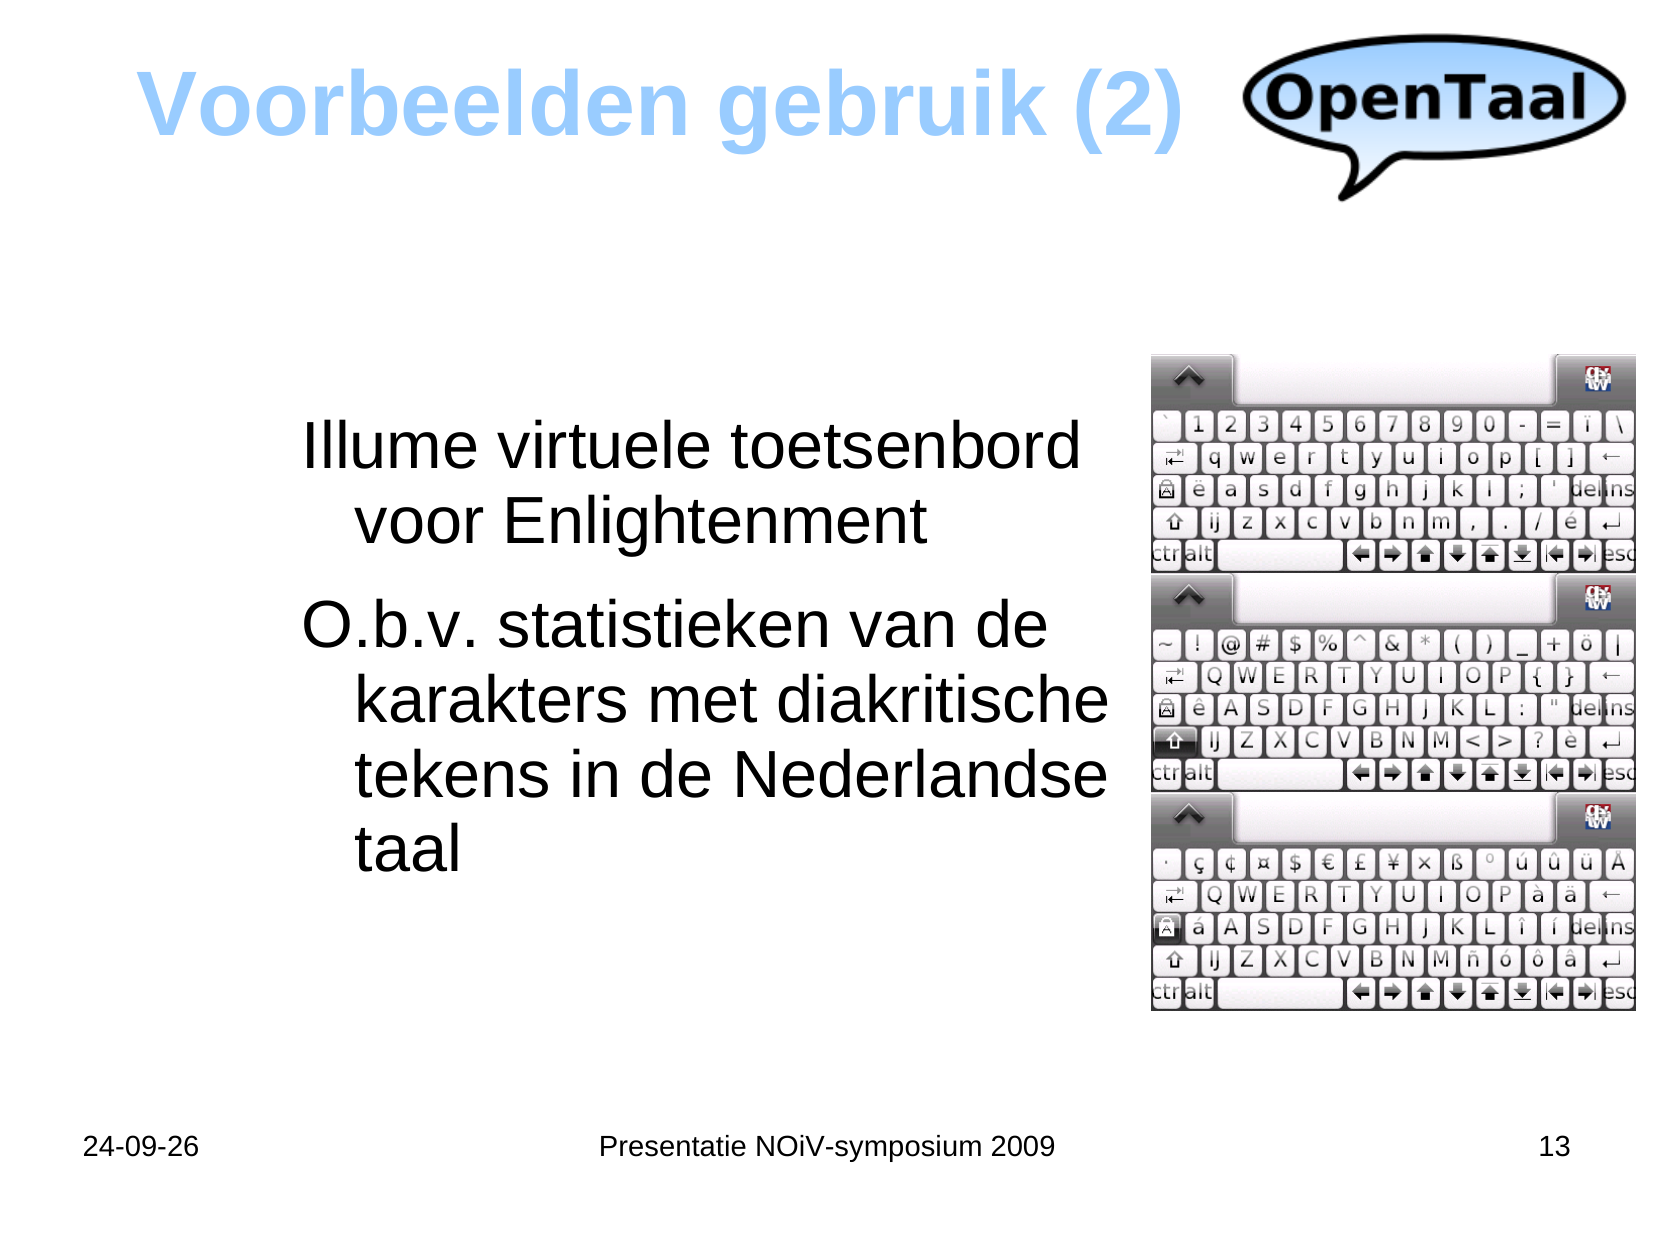

# Voorbeelden gebruik (2)
Illume virtuele toetsenbord
voor Enlightenment
O.b.v. statistieken van de
karakters met diakritische
tekens in de Nederlandse
taal
Presentatie NOiV-symposium 2009
13